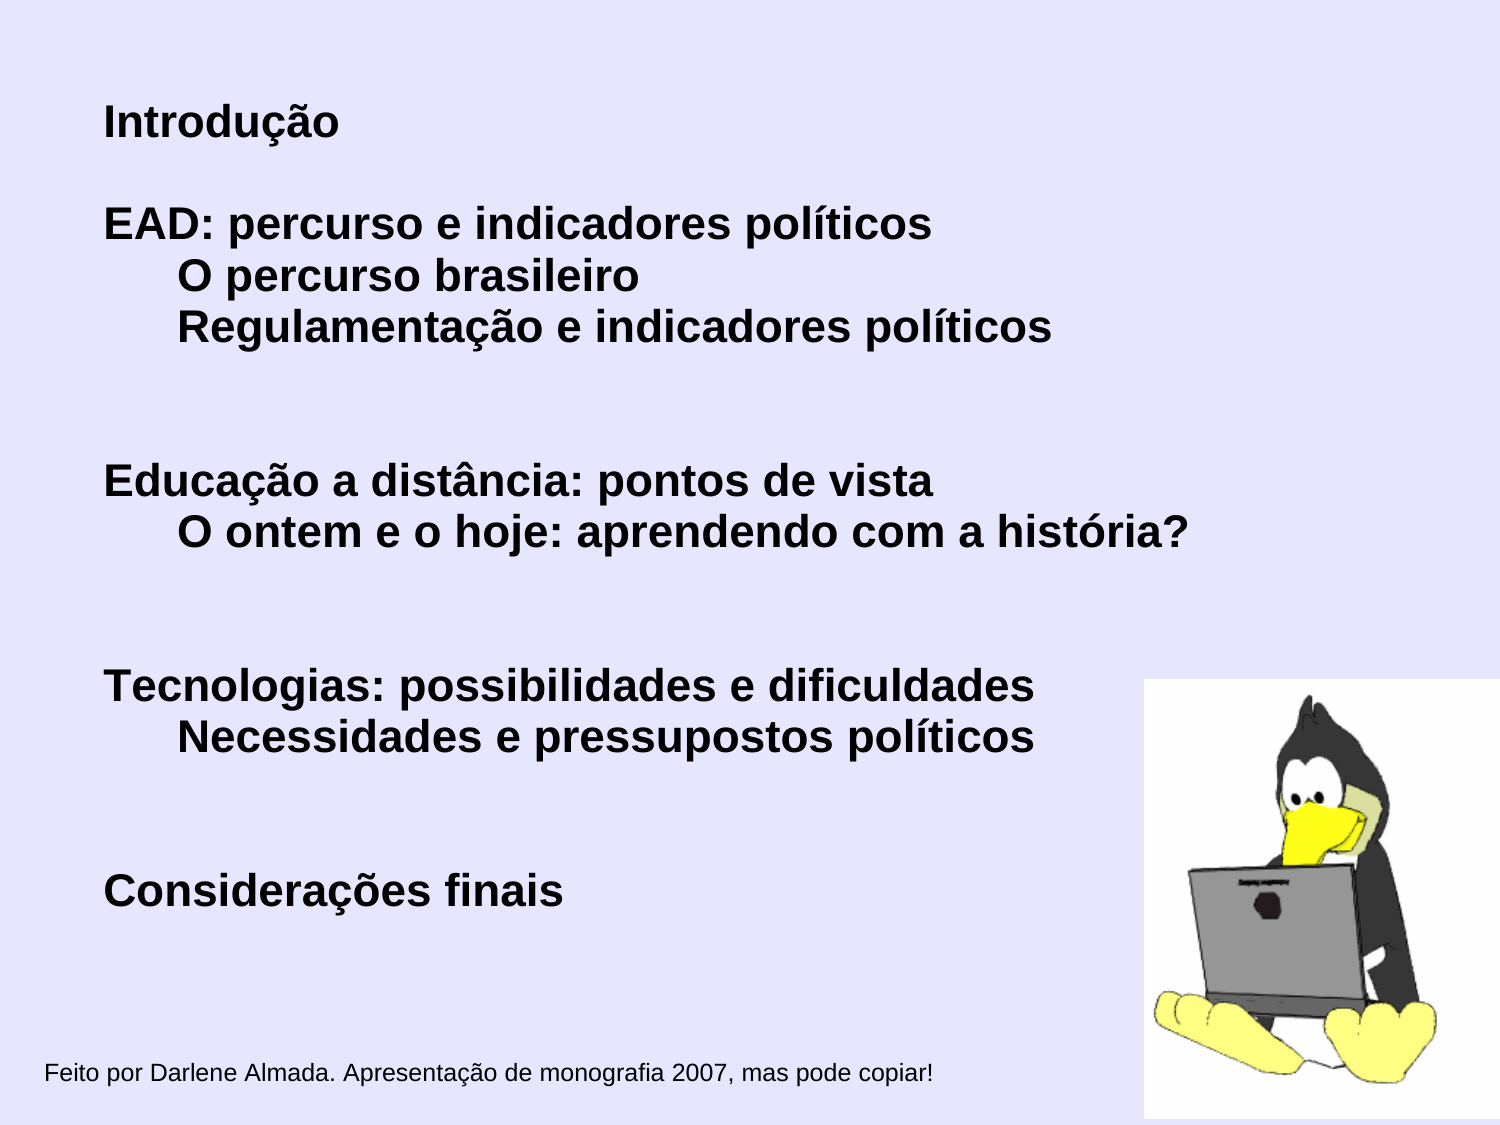

Introdução
EAD: percurso e indicadores políticos
	O percurso brasileiro
	Regulamentação e indicadores políticos
Educação a distância: pontos de vista
	O ontem e o hoje: aprendendo com a história?
Tecnologias: possibilidades e dificuldades
	Necessidades e pressupostos políticos
Considerações finais
Feito por Darlene Almada. Apresentação de monografia 2007, mas pode copiar!